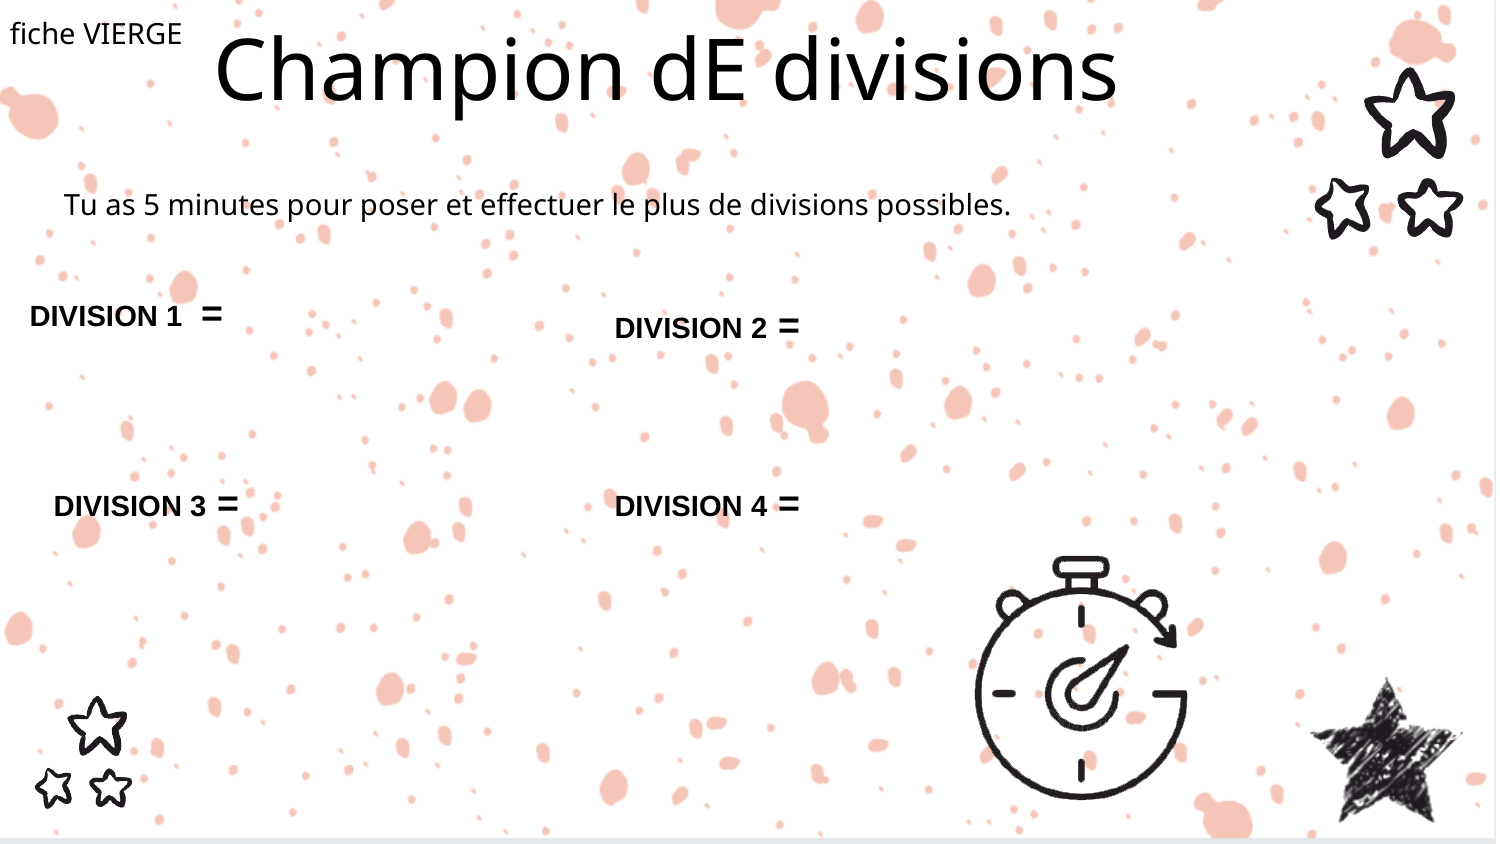

Champion dE divisions
fiche VIERGE
Tu as 5 minutes pour poser et effectuer le plus de divisions possibles.
DIVISION 1 =
DIVISION 2 =
DIVISION 3 =
DIVISION 4 =